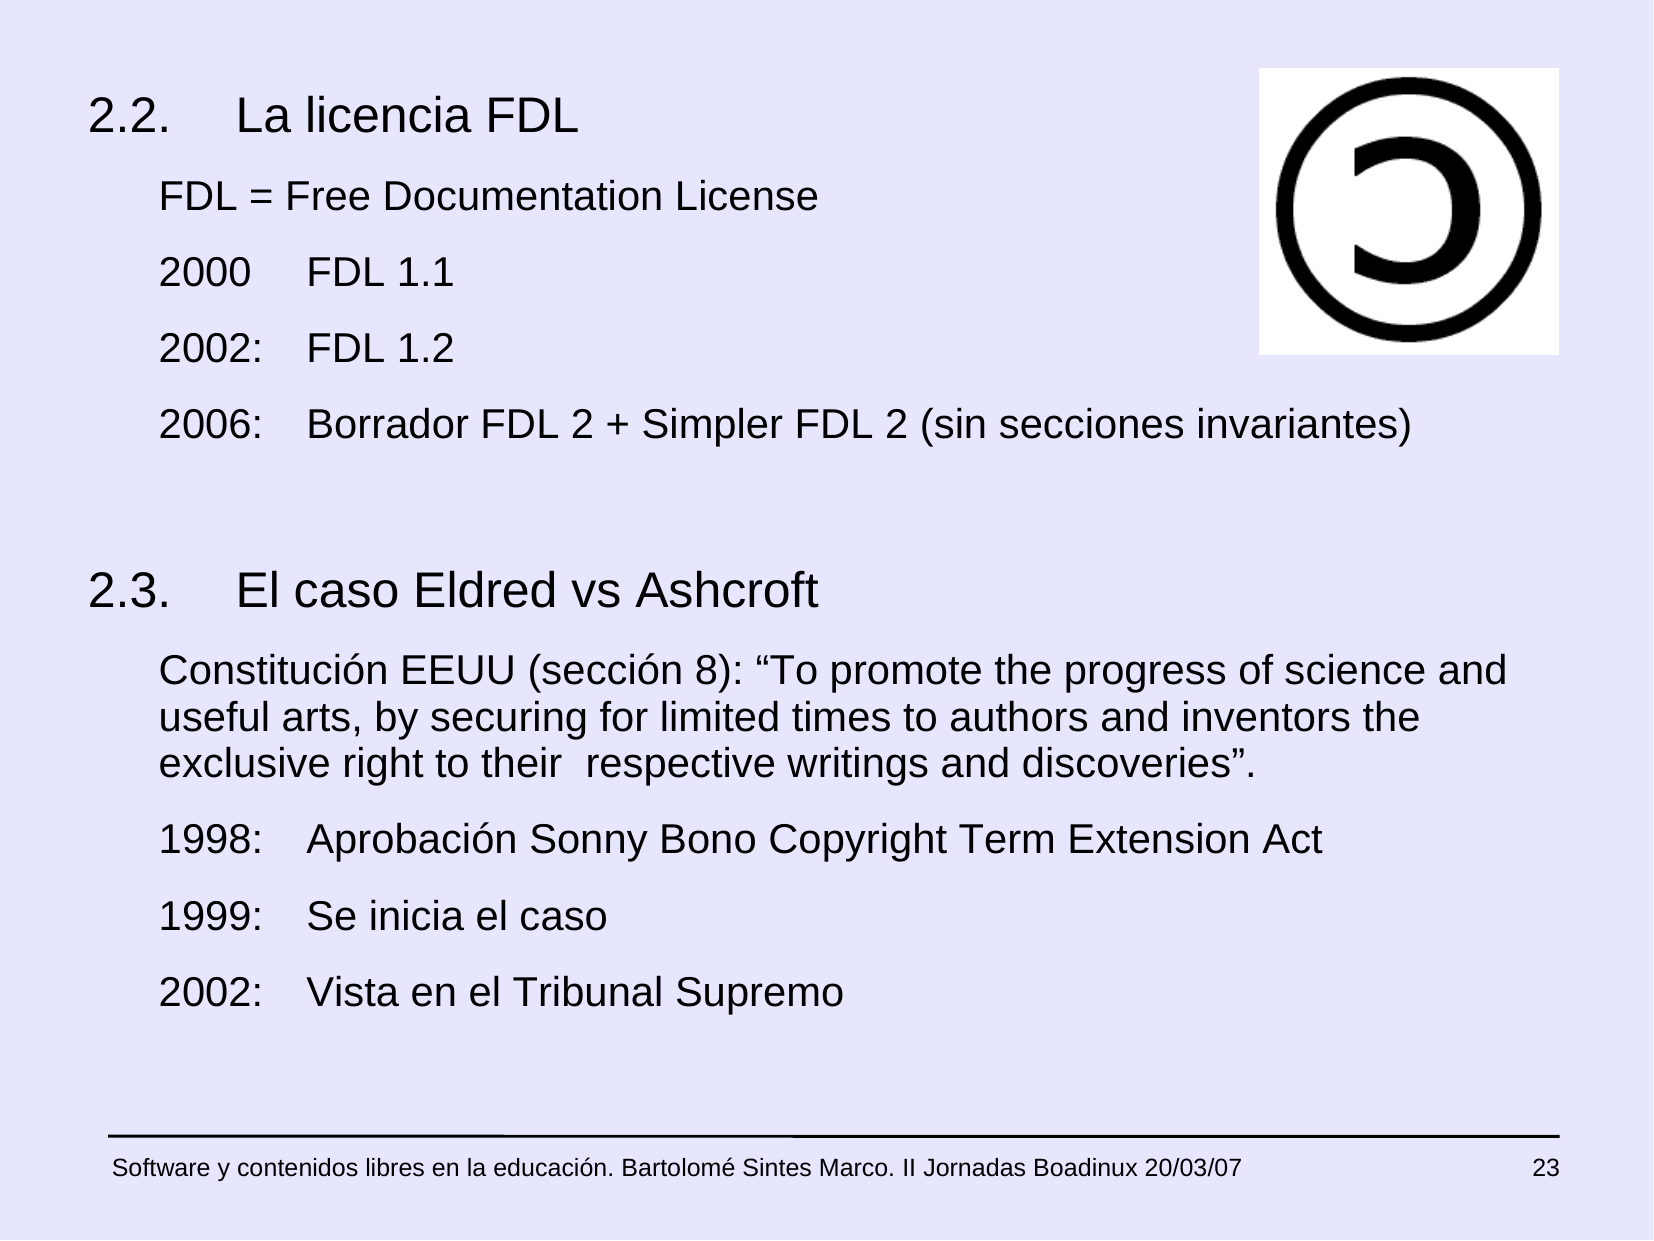

2.2.	La licencia FDL
FDL = Free Documentation License
2000	FDL 1.1
2002:	FDL 1.2
2006:	Borrador FDL 2 + Simpler FDL 2 (sin secciones invariantes)
2.3.	El caso Eldred vs Ashcroft
Constitución EEUU (sección 8): “To promote the progress of science and useful arts, by securing for limited times to authors and inventors the exclusive right to their respective writings and discoveries”.
1998:	Aprobación Sonny Bono Copyright Term Extension Act
1999:	Se inicia el caso
2002:	Vista en el Tribunal Supremo